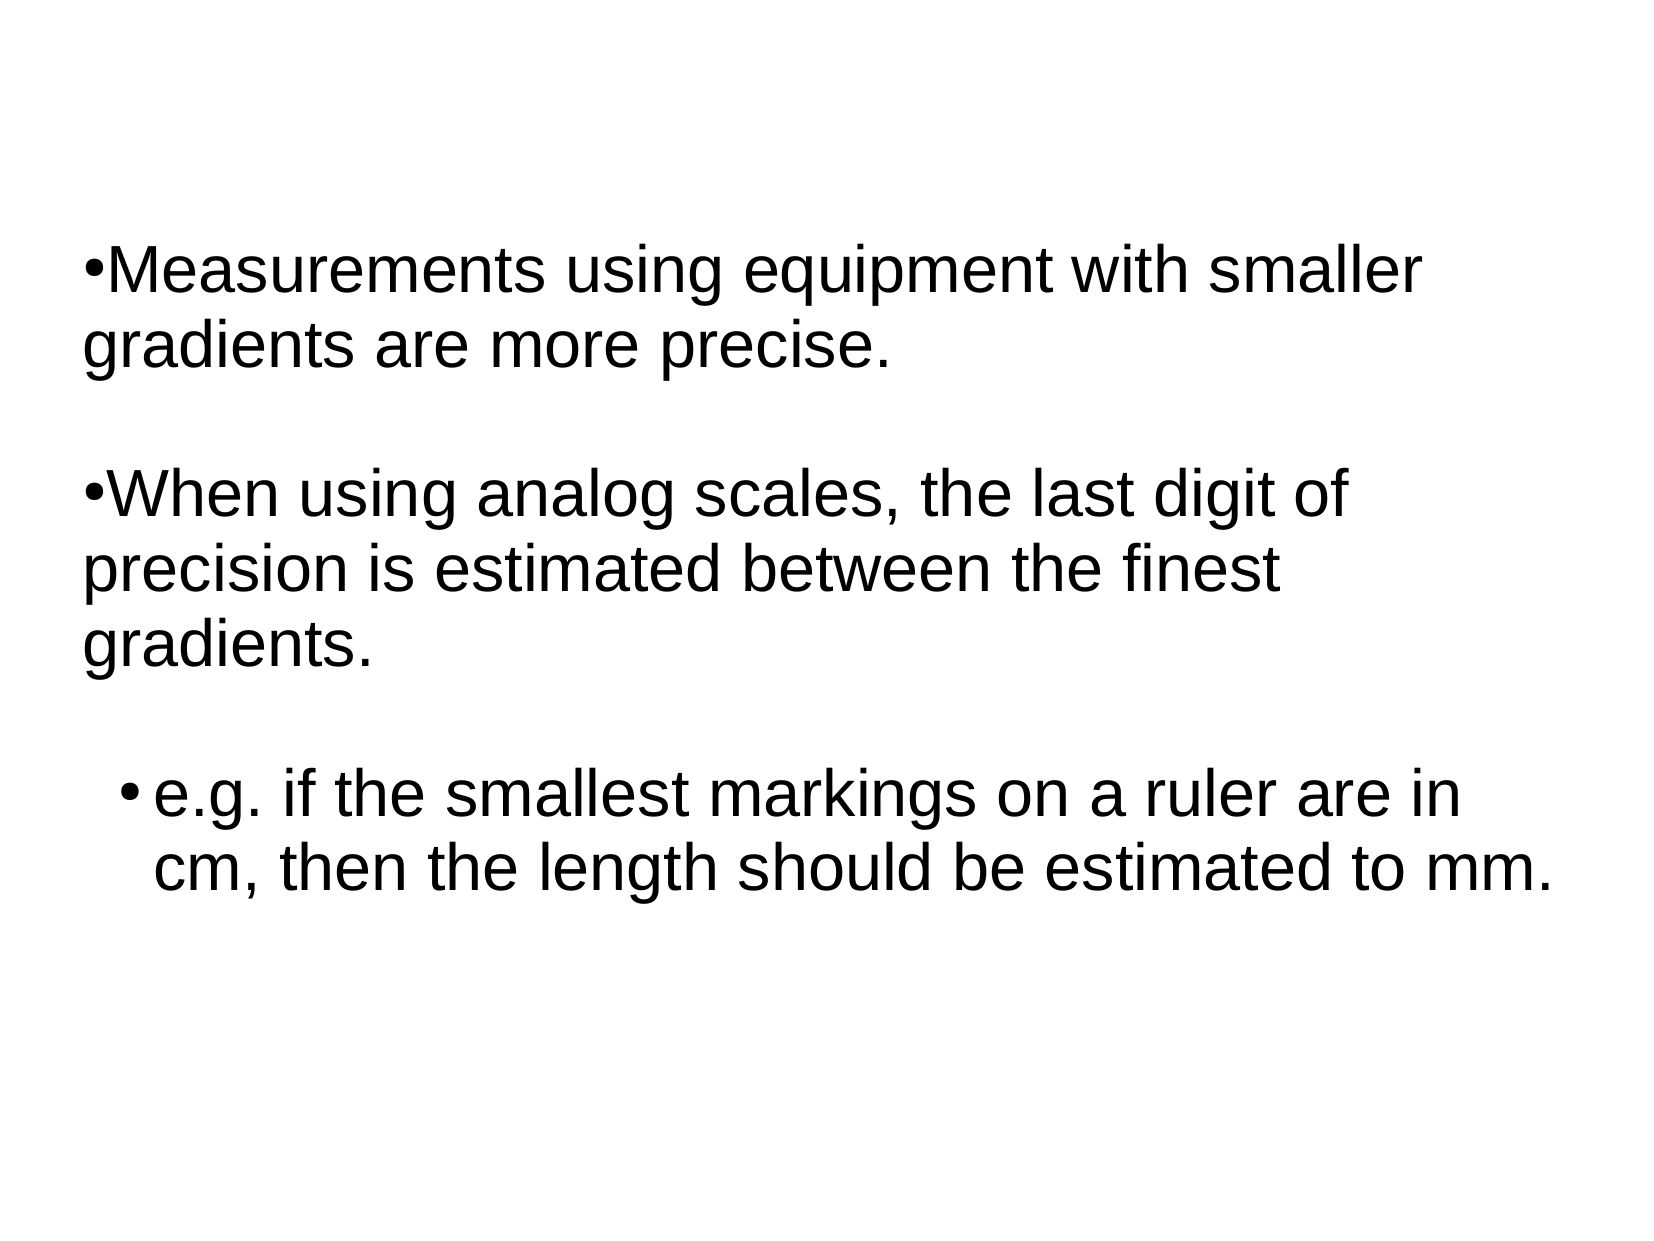

# Measurements using equipment with smaller gradients are more precise.
When using analog scales, the last digit of precision is estimated between the finest gradients.
e.g. if the smallest markings on a ruler are in cm, then the length should be estimated to mm.